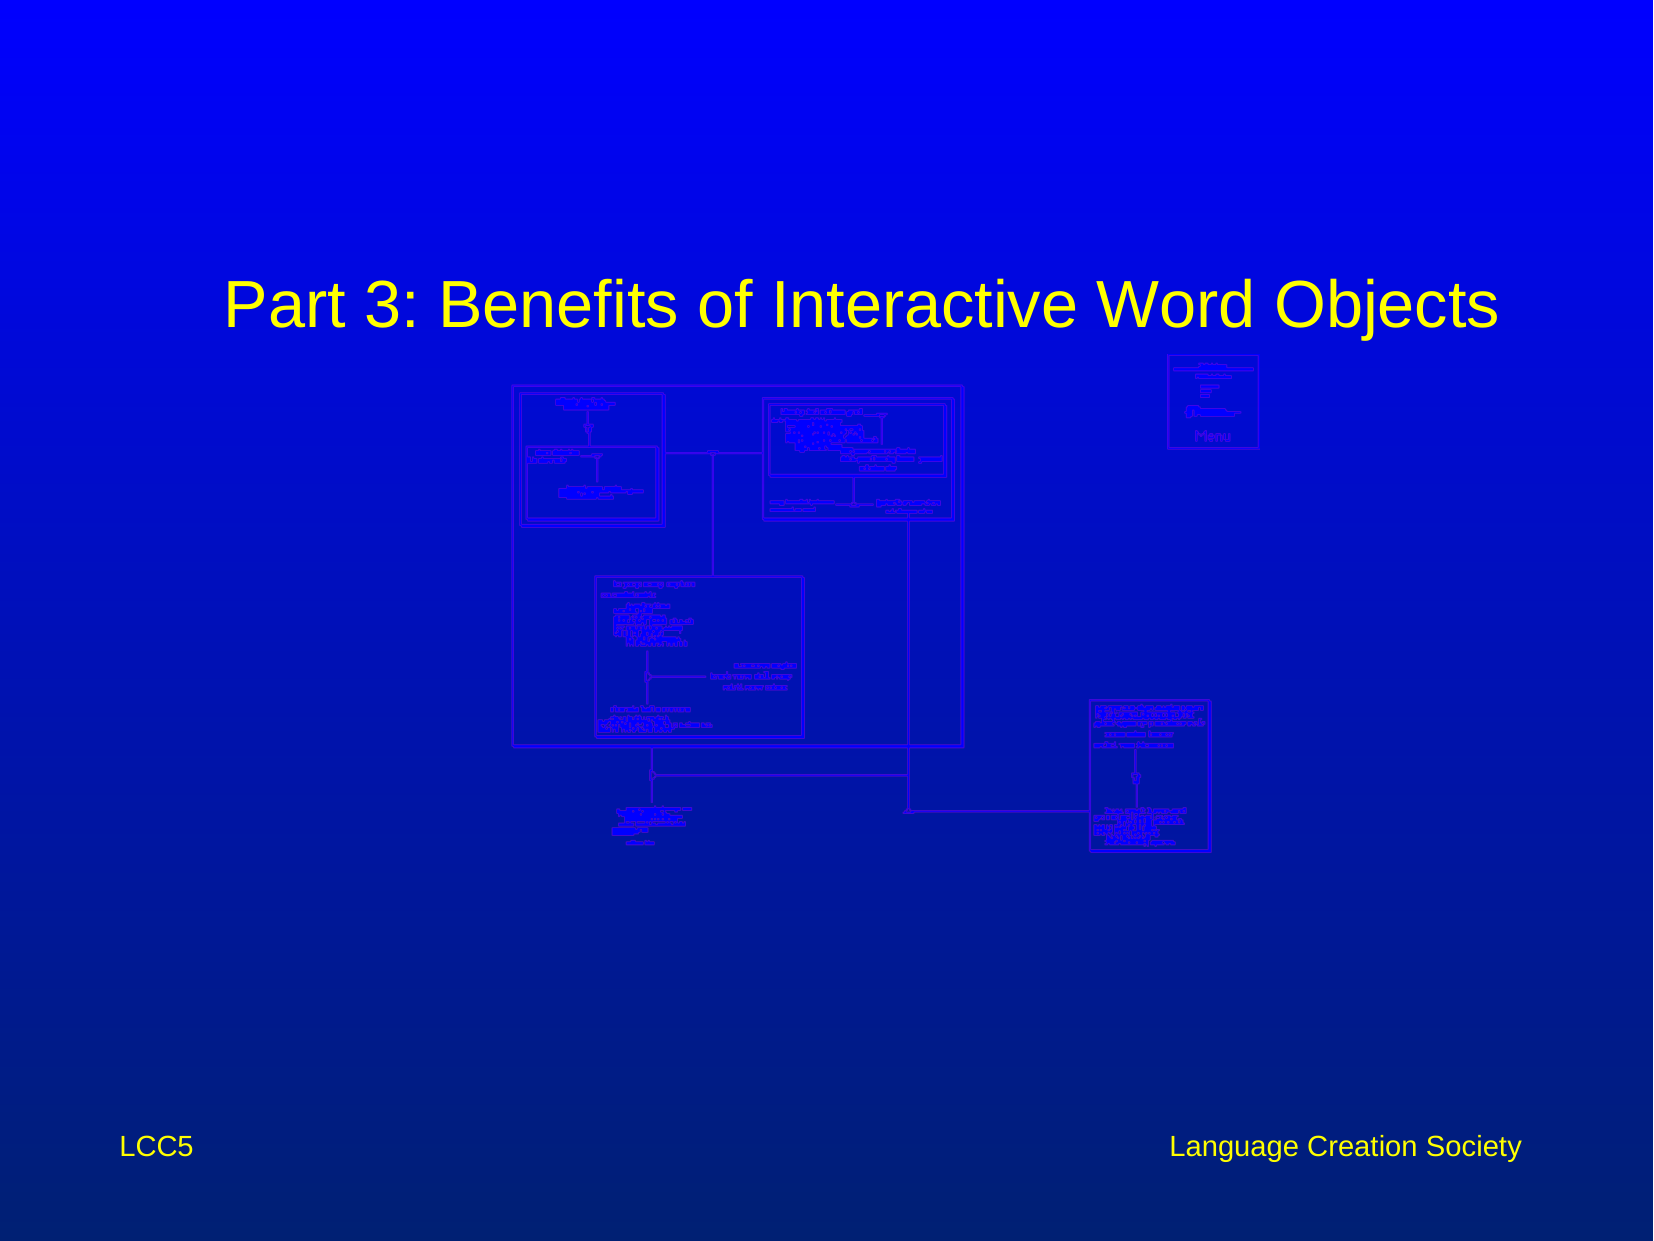

# Part 3: Benefits of Interactive Word Objects